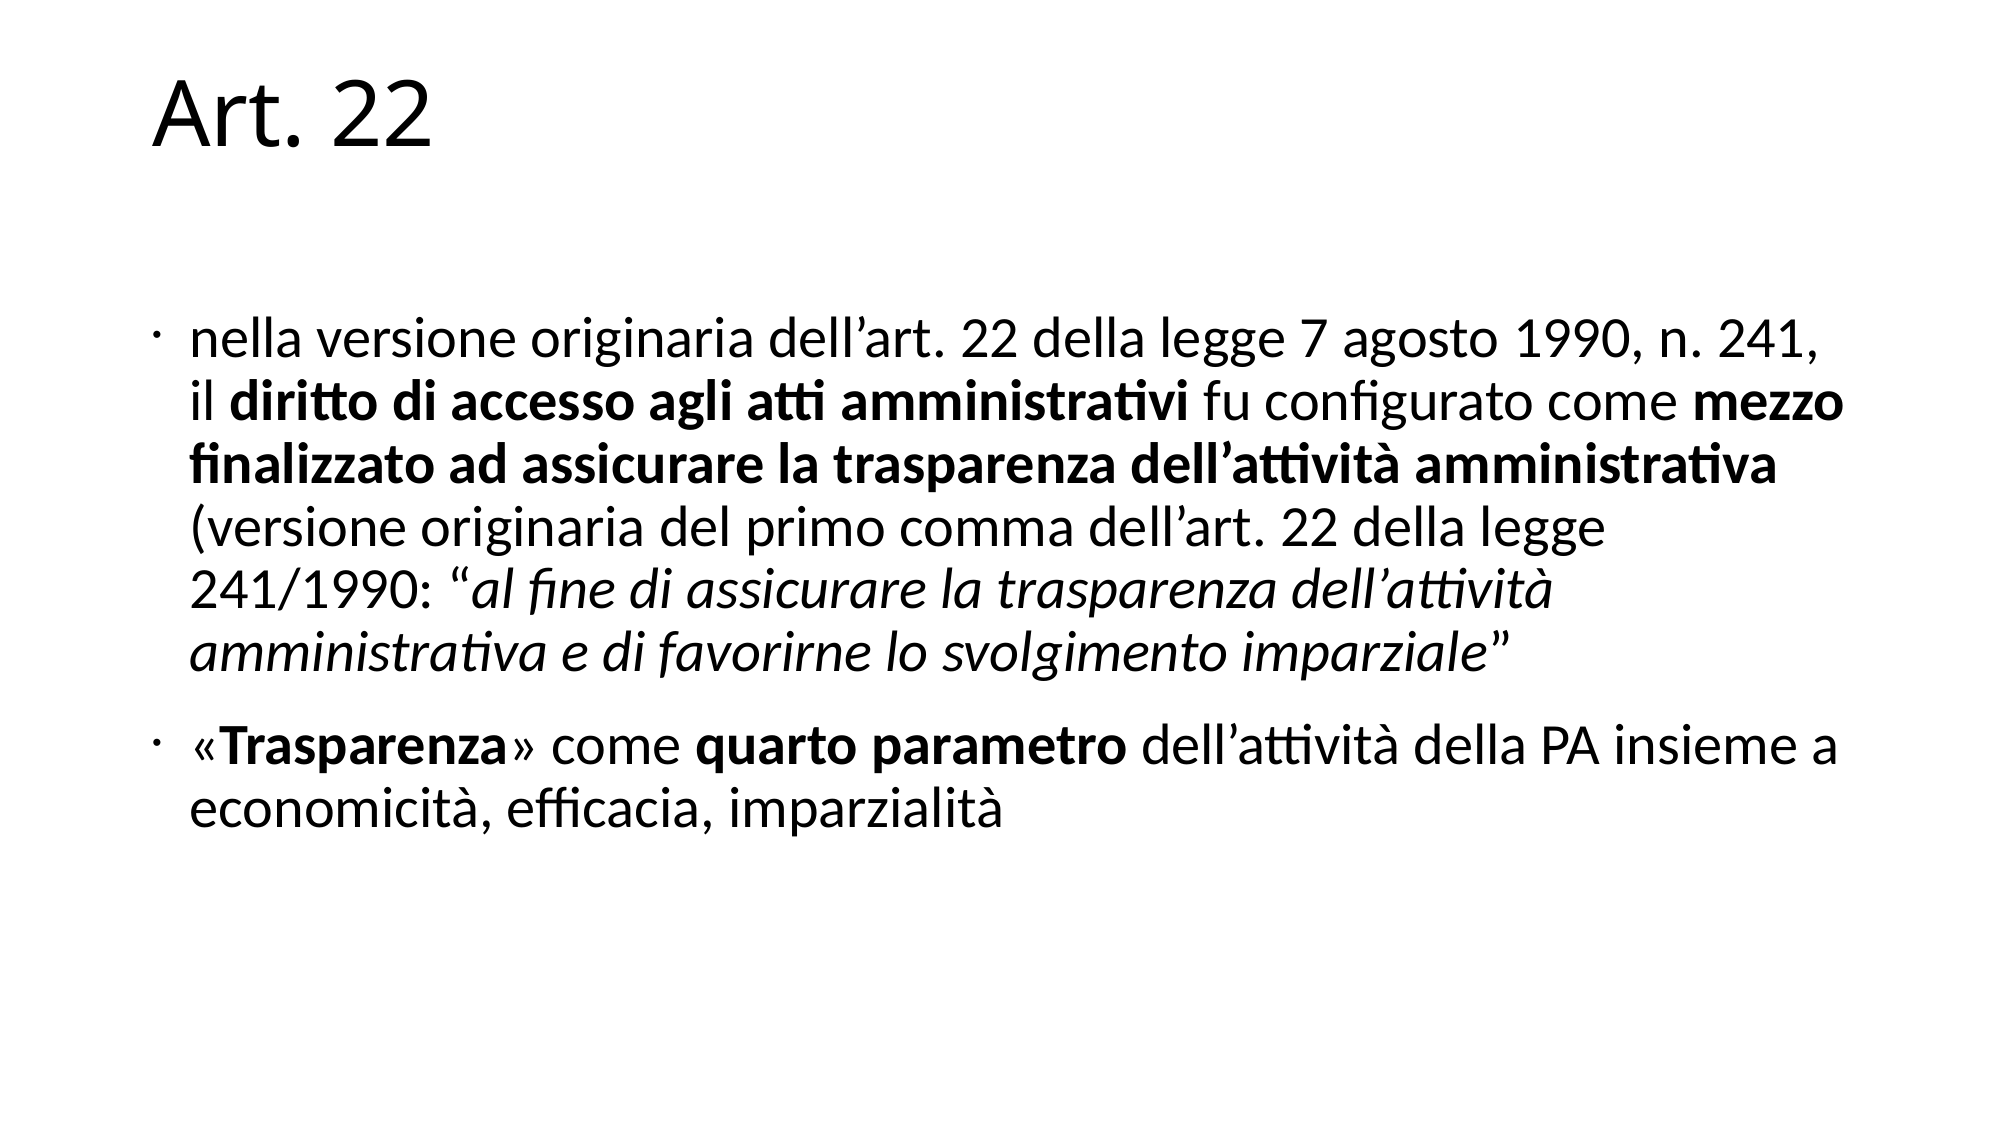

# Art. 22
nella versione originaria dell’art. 22 della legge 7 agosto 1990, n. 241, il diritto di accesso agli atti amministrativi fu configurato come mezzo finalizzato ad assicurare la trasparenza dell’attività amministrativa (versione originaria del primo comma dell’art. 22 della legge 241/1990: “al fine di assicurare la trasparenza dell’attività amministrativa e di favorirne lo svolgimento imparziale”
«Trasparenza» come quarto parametro dell’attività della PA insieme a economicità, efficacia, imparzialità